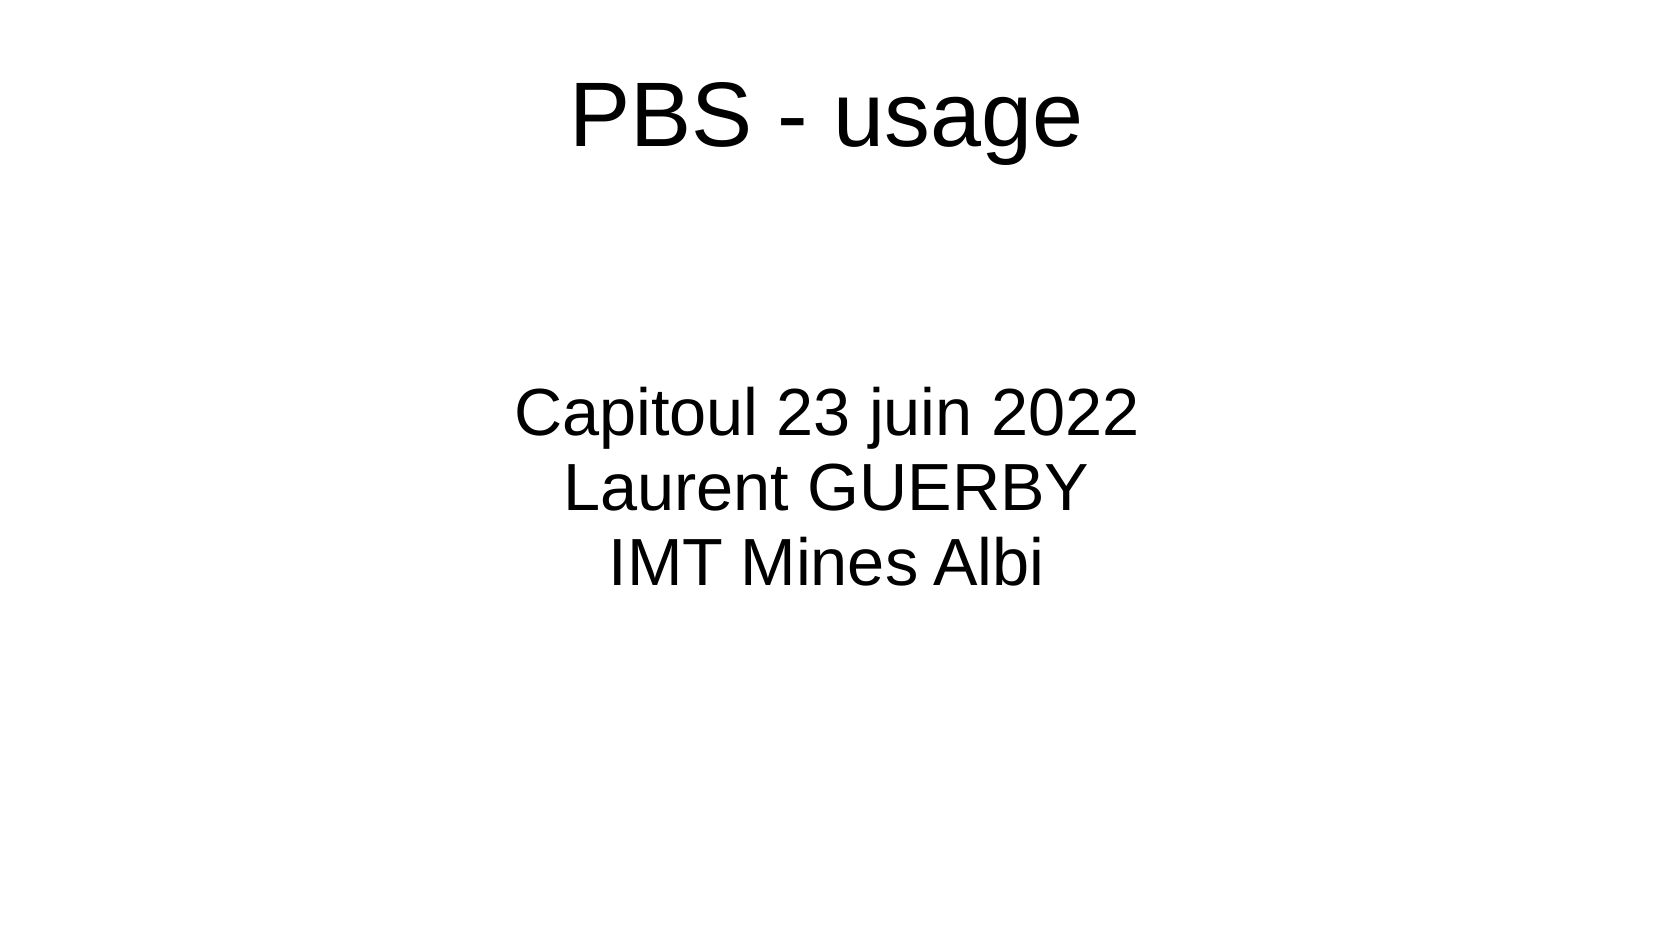

# PBS - usage
Capitoul 23 juin 2022
Laurent GUERBY
IMT Mines Albi